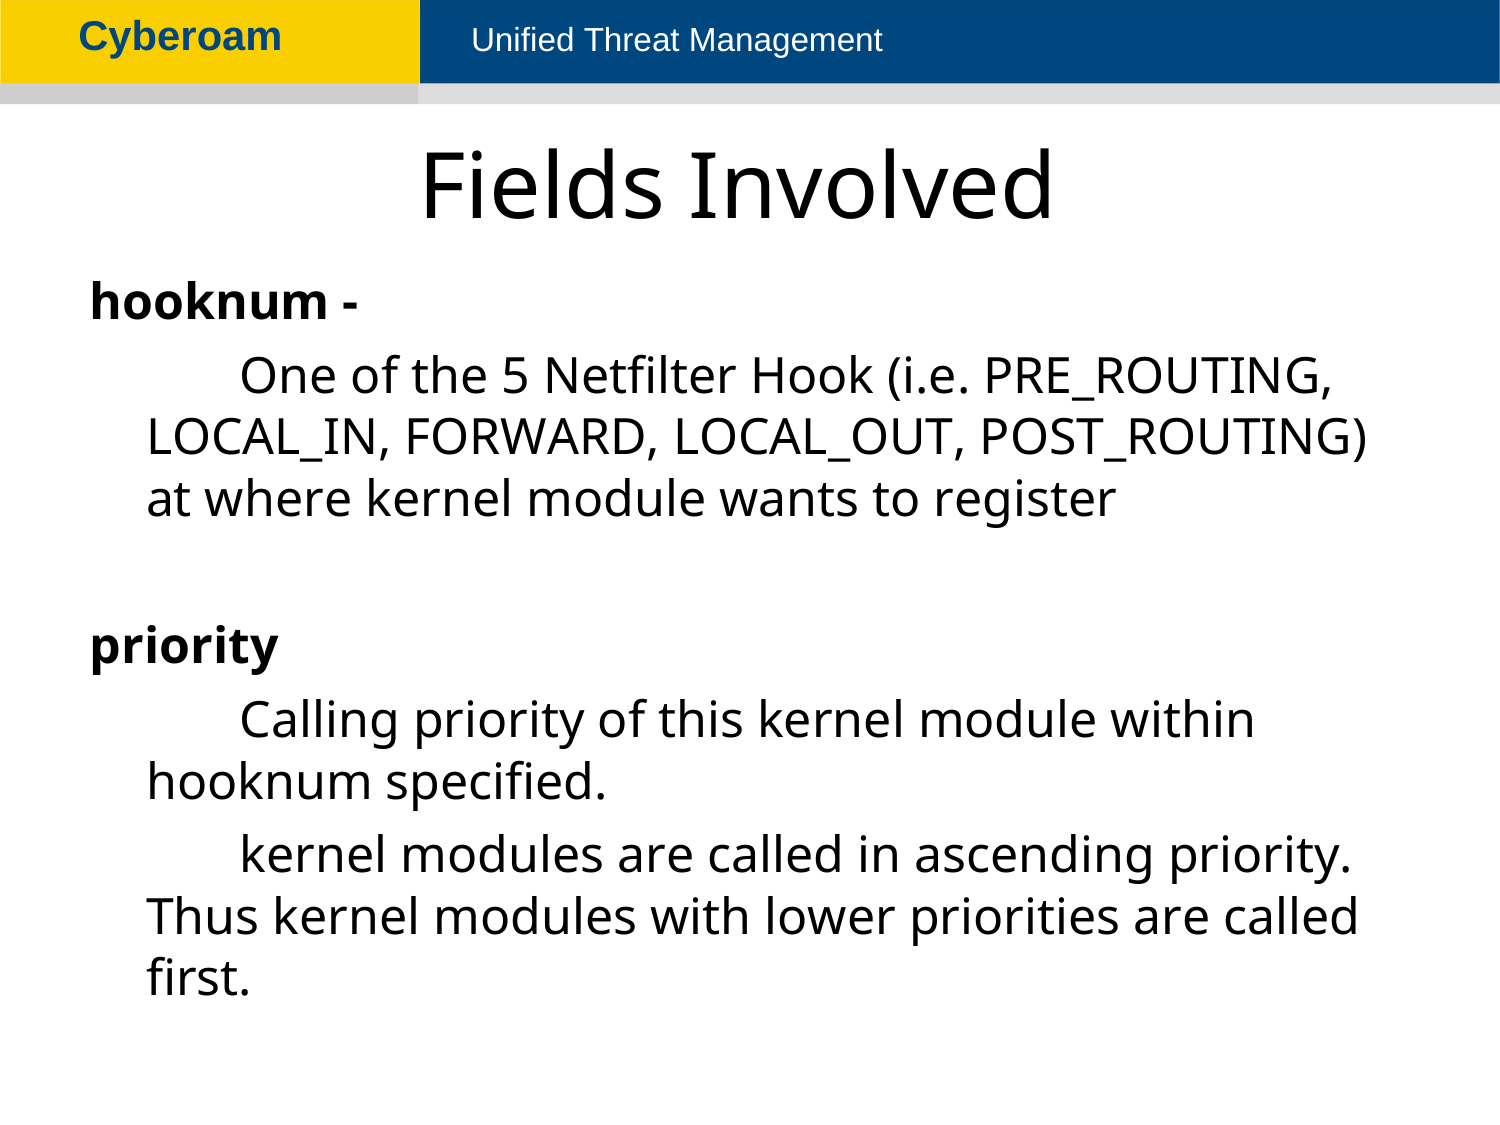

# Fields Involved
hooknum -
		One of the 5 Netfilter Hook (i.e. PRE_ROUTING, LOCAL_IN, FORWARD, LOCAL_OUT, POST_ROUTING) at where kernel module wants to register
priority
		Calling priority of this kernel module within hooknum specified.
		kernel modules are called in ascending priority. Thus kernel modules with lower priorities are called first.